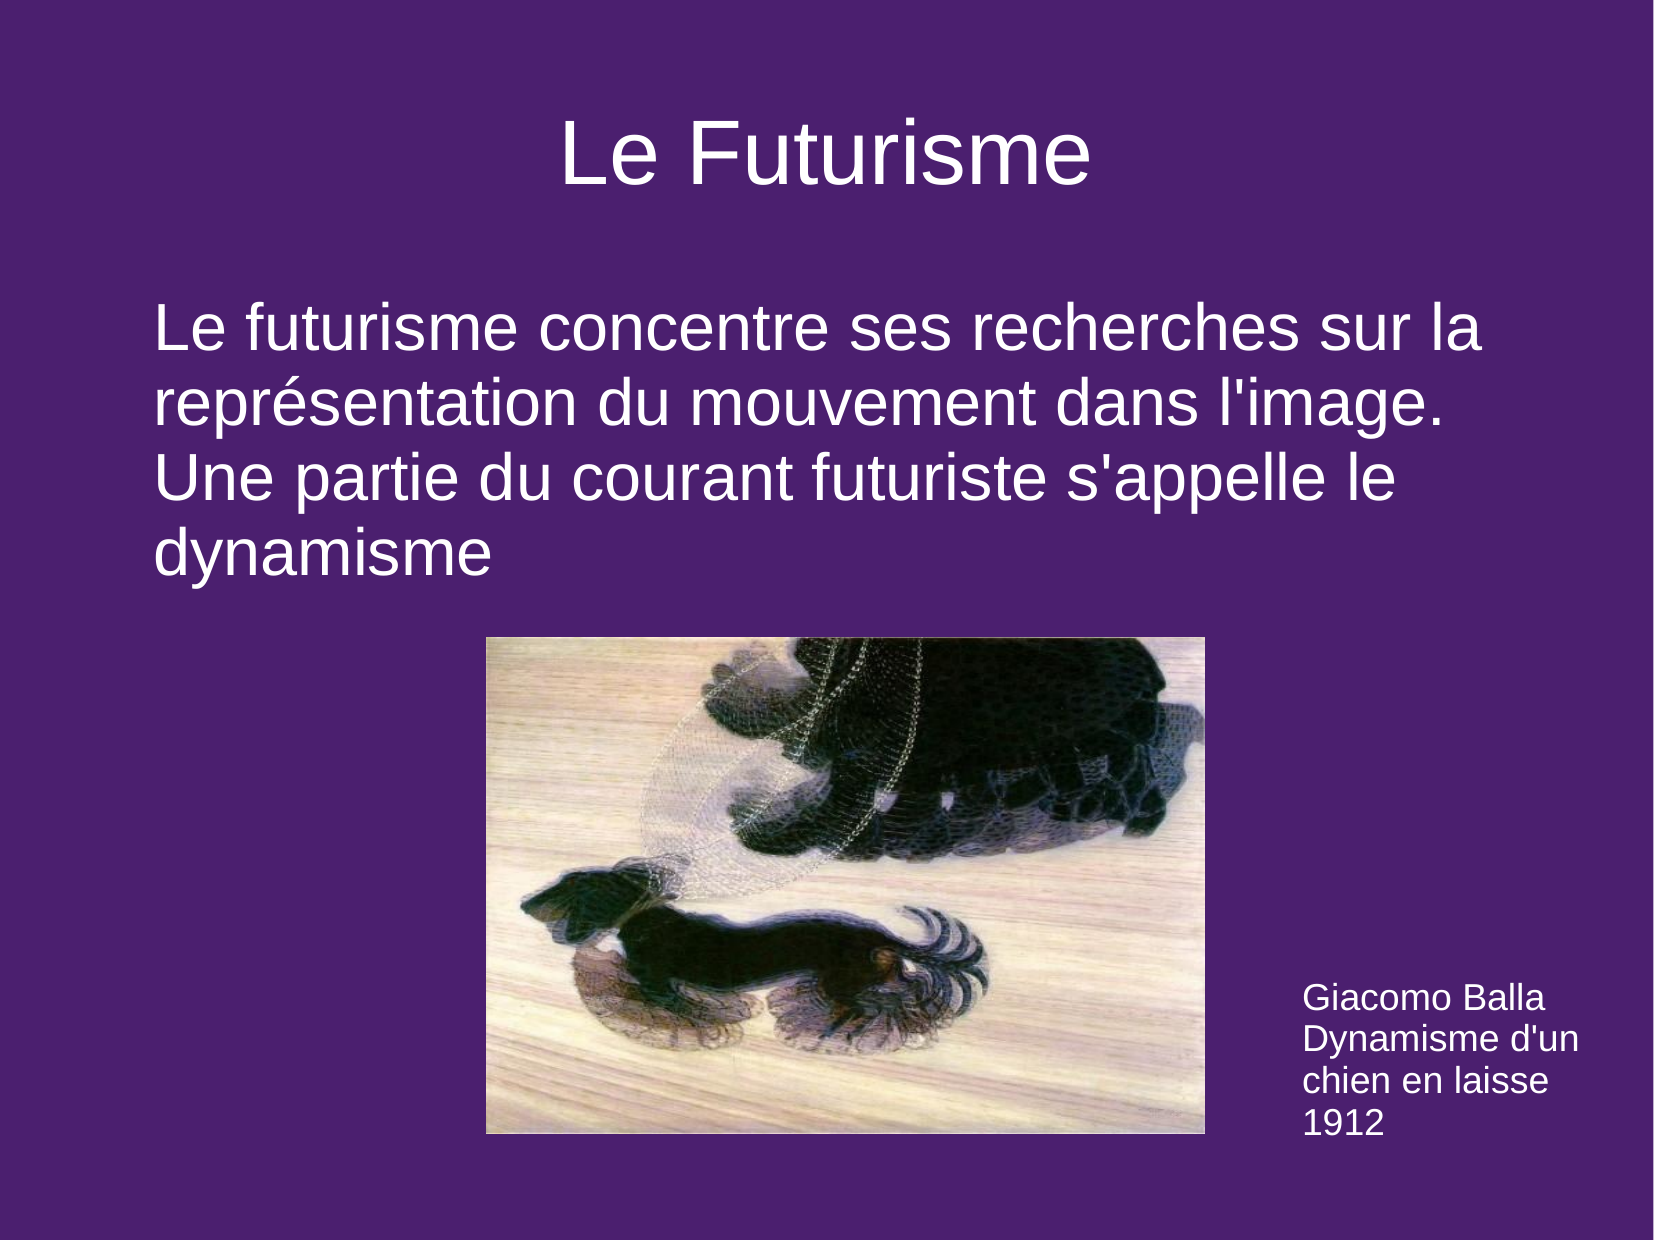

# Le Futurisme
Le futurisme concentre ses recherches sur la représentation du mouvement dans l'image. Une partie du courant futuriste s'appelle le dynamisme
Giacomo Balla
Dynamisme d'un chien en laisse
1912